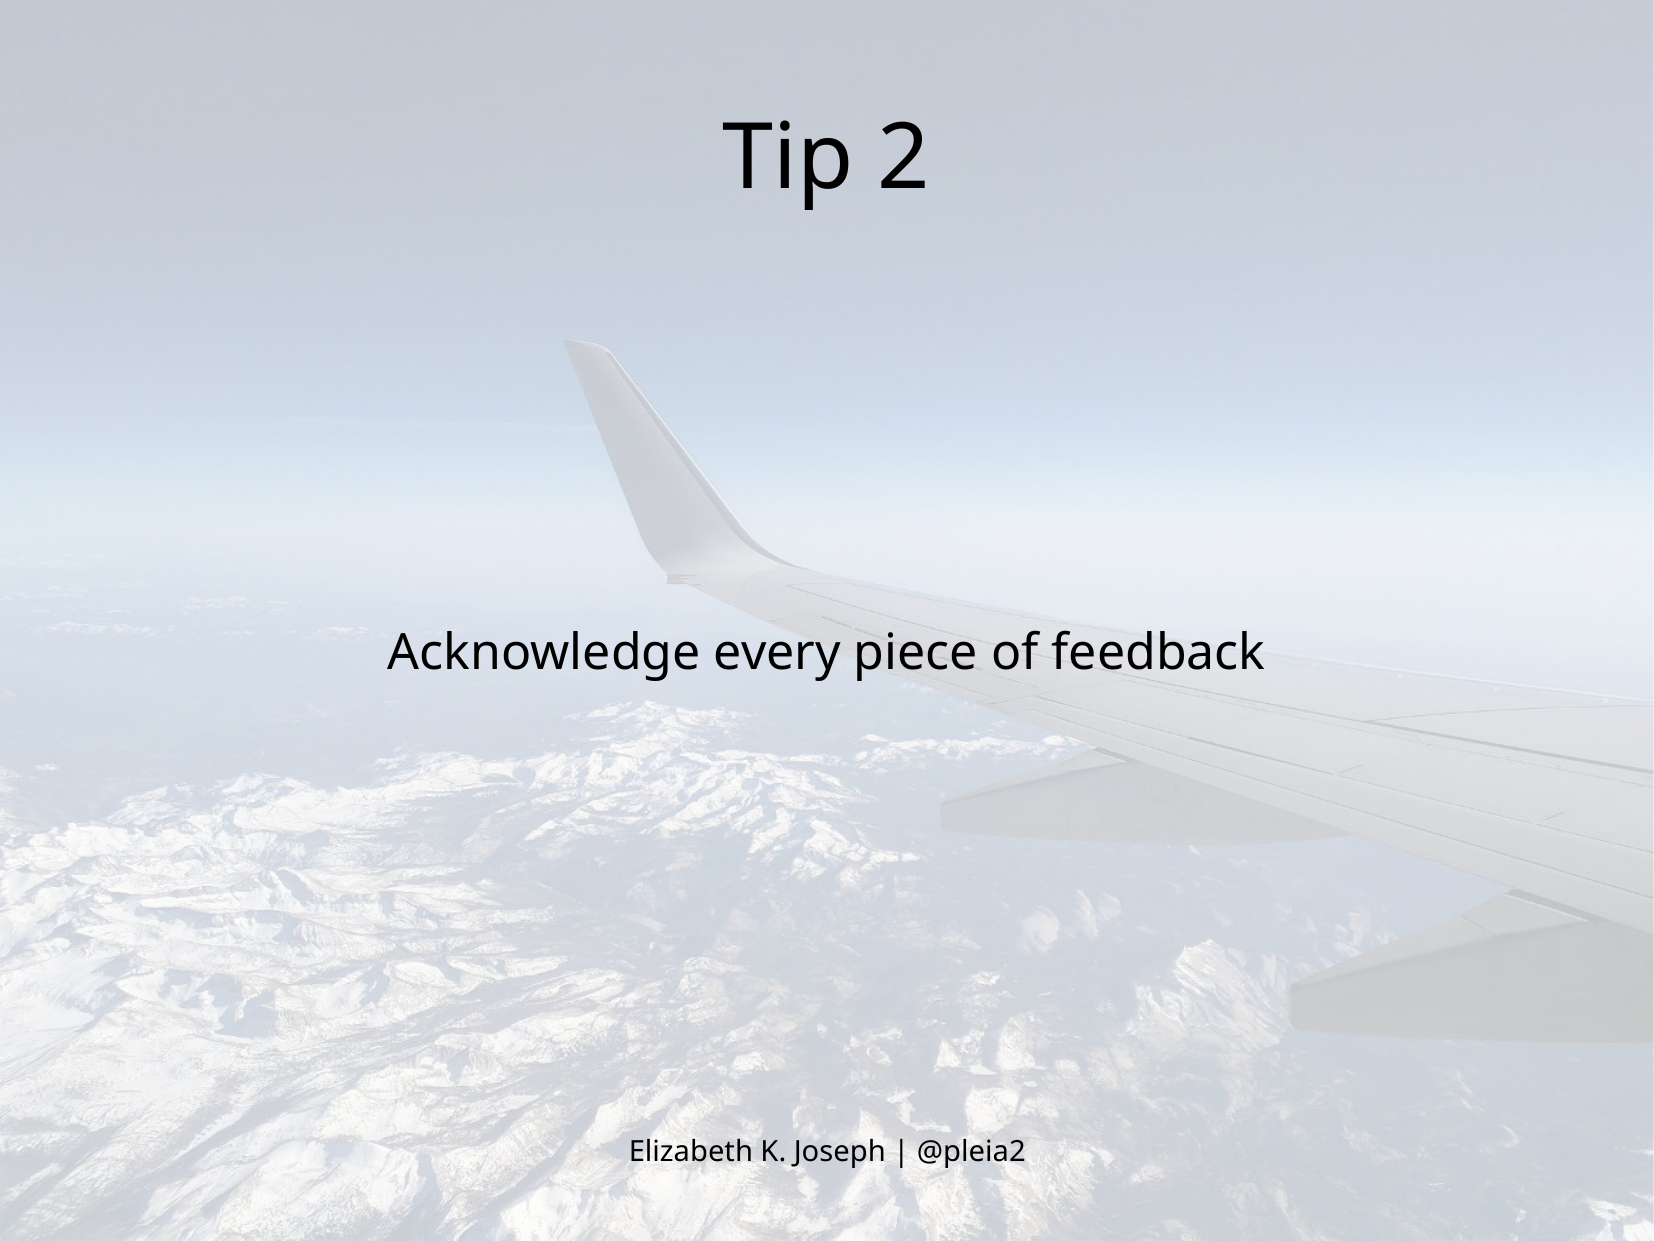

Tip 2
# Acknowledge every piece of feedback
Elizabeth K. Joseph | @pleia2